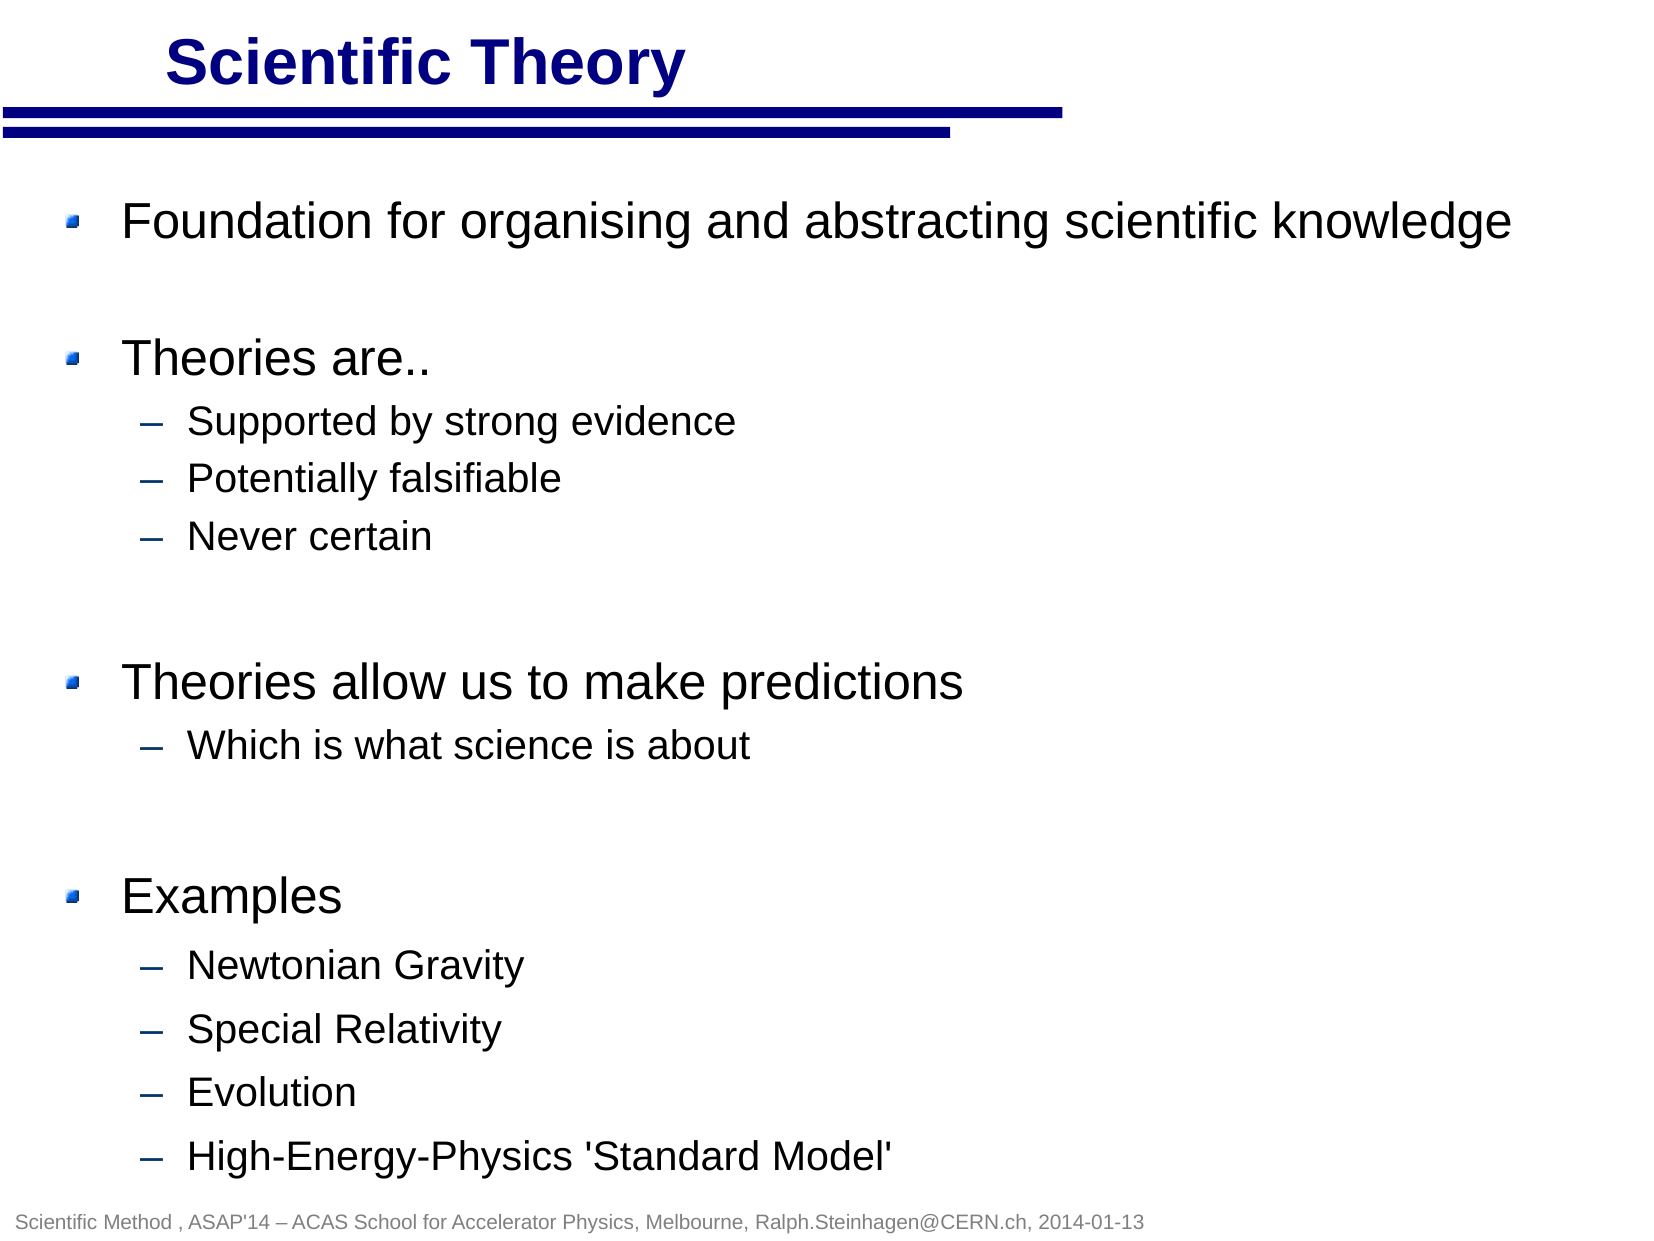

# Scientific Theory
Foundation for organising and abstracting scientific knowledge
Theories are..
Supported by strong evidence
Potentially falsifiable
Never certain
Theories allow us to make predictions
Which is what science is about
Examples
Newtonian Gravity
Special Relativity
Evolution
High-Energy-Physics 'Standard Model'